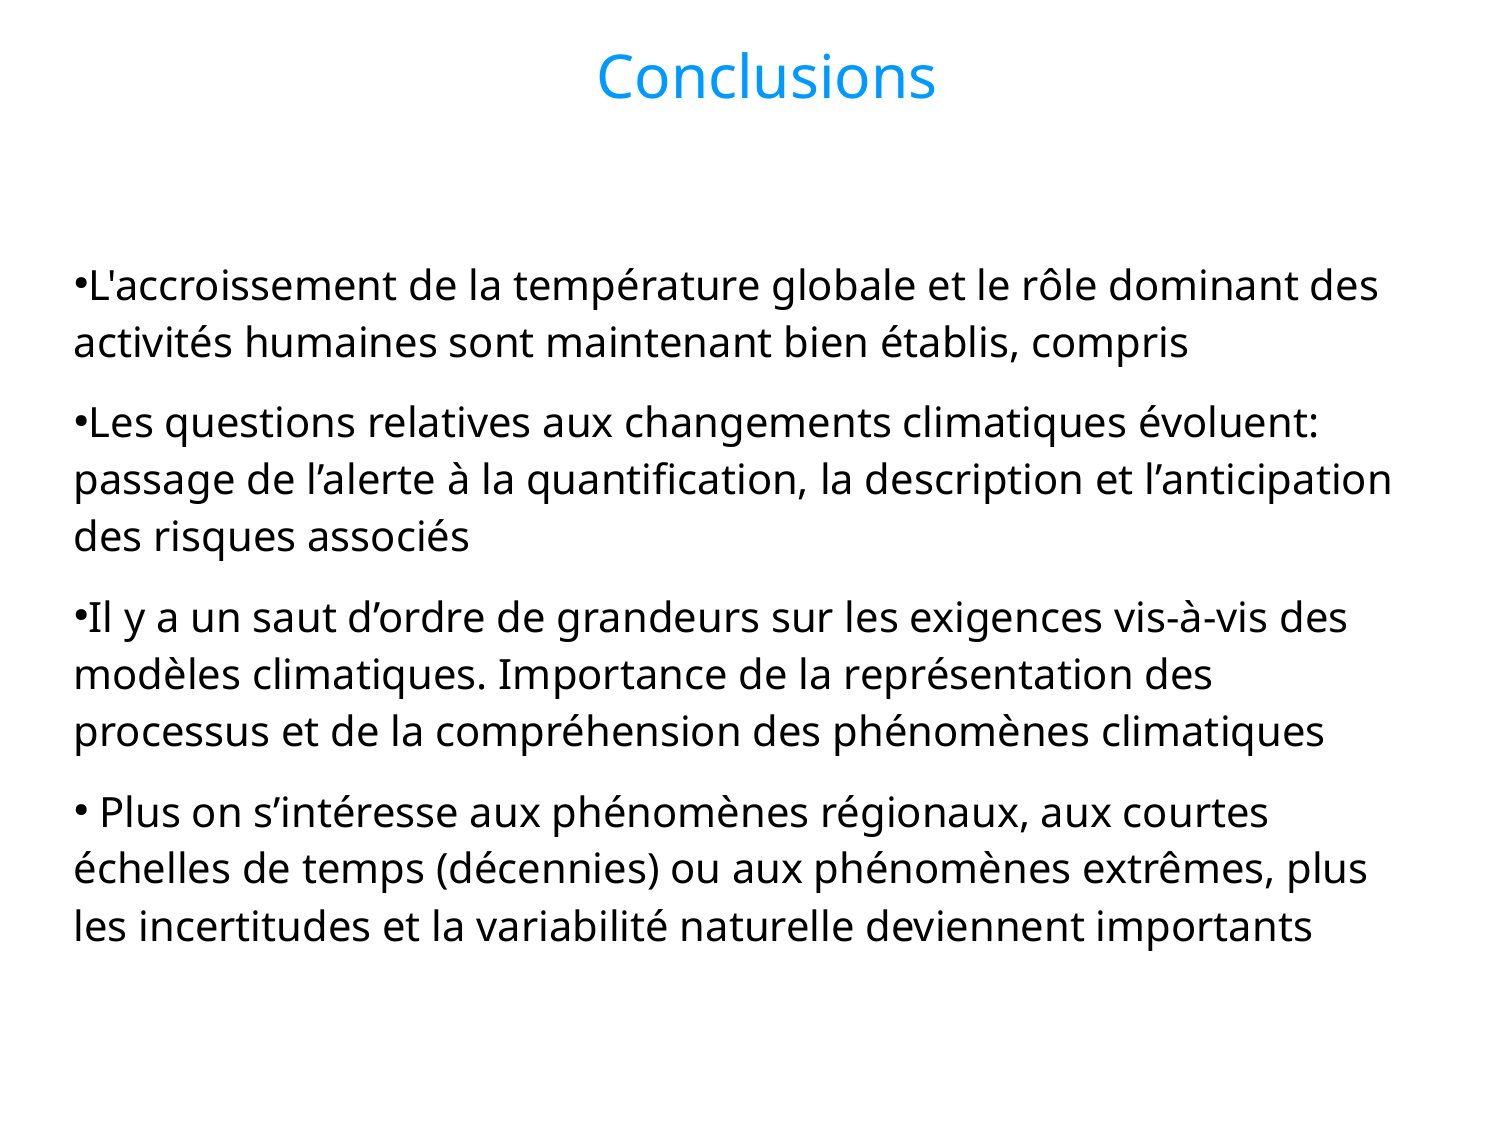

Conclusions
L'accroissement de la température globale et le rôle dominant des activités humaines sont maintenant bien établis, compris
Les questions relatives aux changements climatiques évoluent: passage de l’alerte à la quantification, la description et l’anticipation des risques associés
Il y a un saut d’ordre de grandeurs sur les exigences vis-à-vis des modèles climatiques. Importance de la représentation des processus et de la compréhension des phénomènes climatiques
 Plus on s’intéresse aux phénomènes régionaux, aux courtes échelles de temps (décennies) ou aux phénomènes extrêmes, plus les incertitudes et la variabilité naturelle deviennent importants